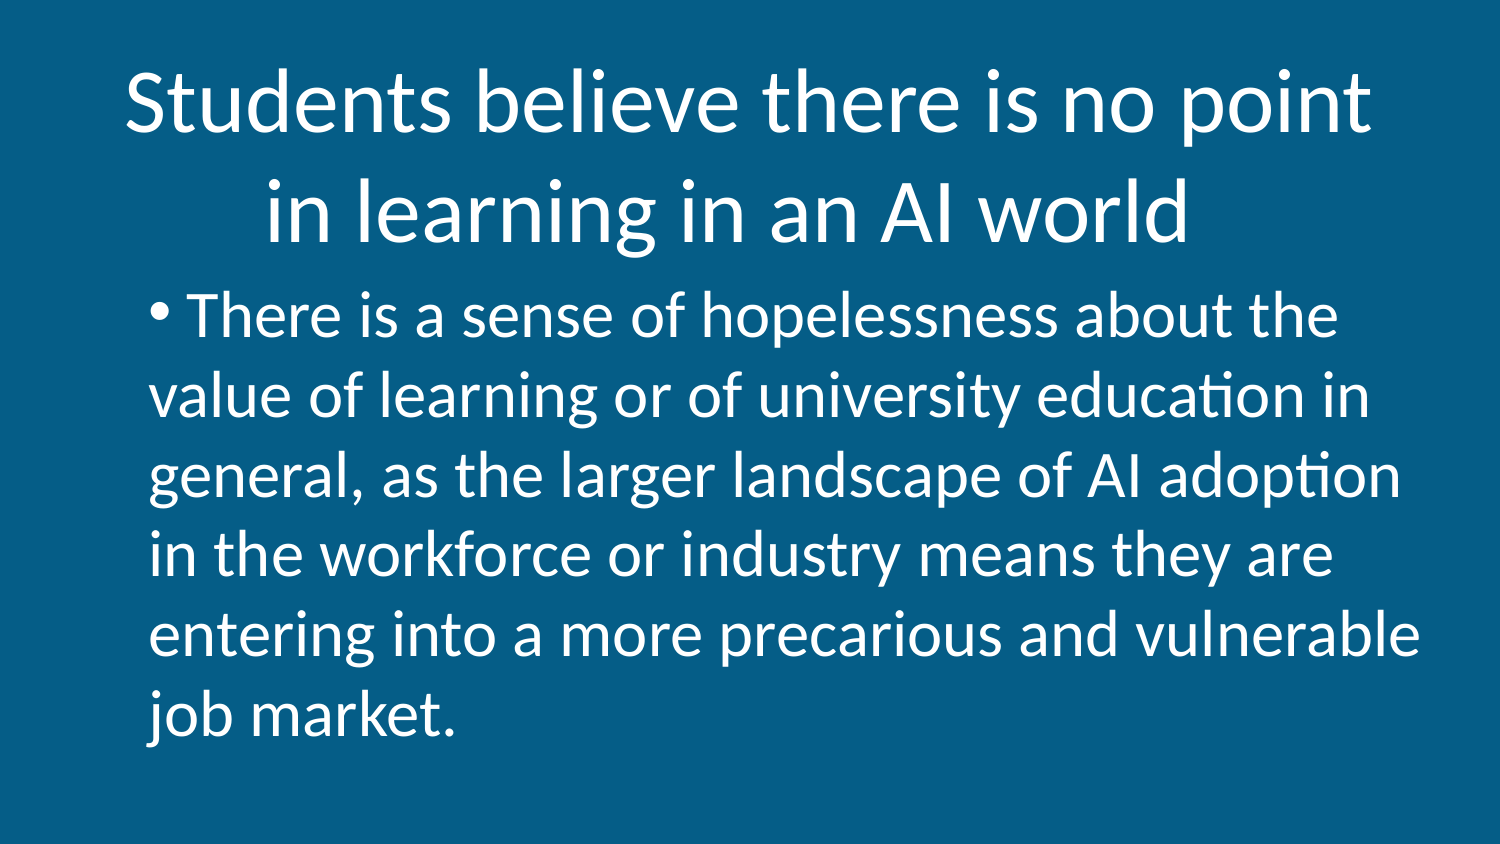

# Students believe there is no point in learning in an AI world
 There is a sense of hopelessness about the value of learning or of university education in general, as the larger landscape of AI adoption in the workforce or industry means they are entering into a more precarious and vulnerable job market.